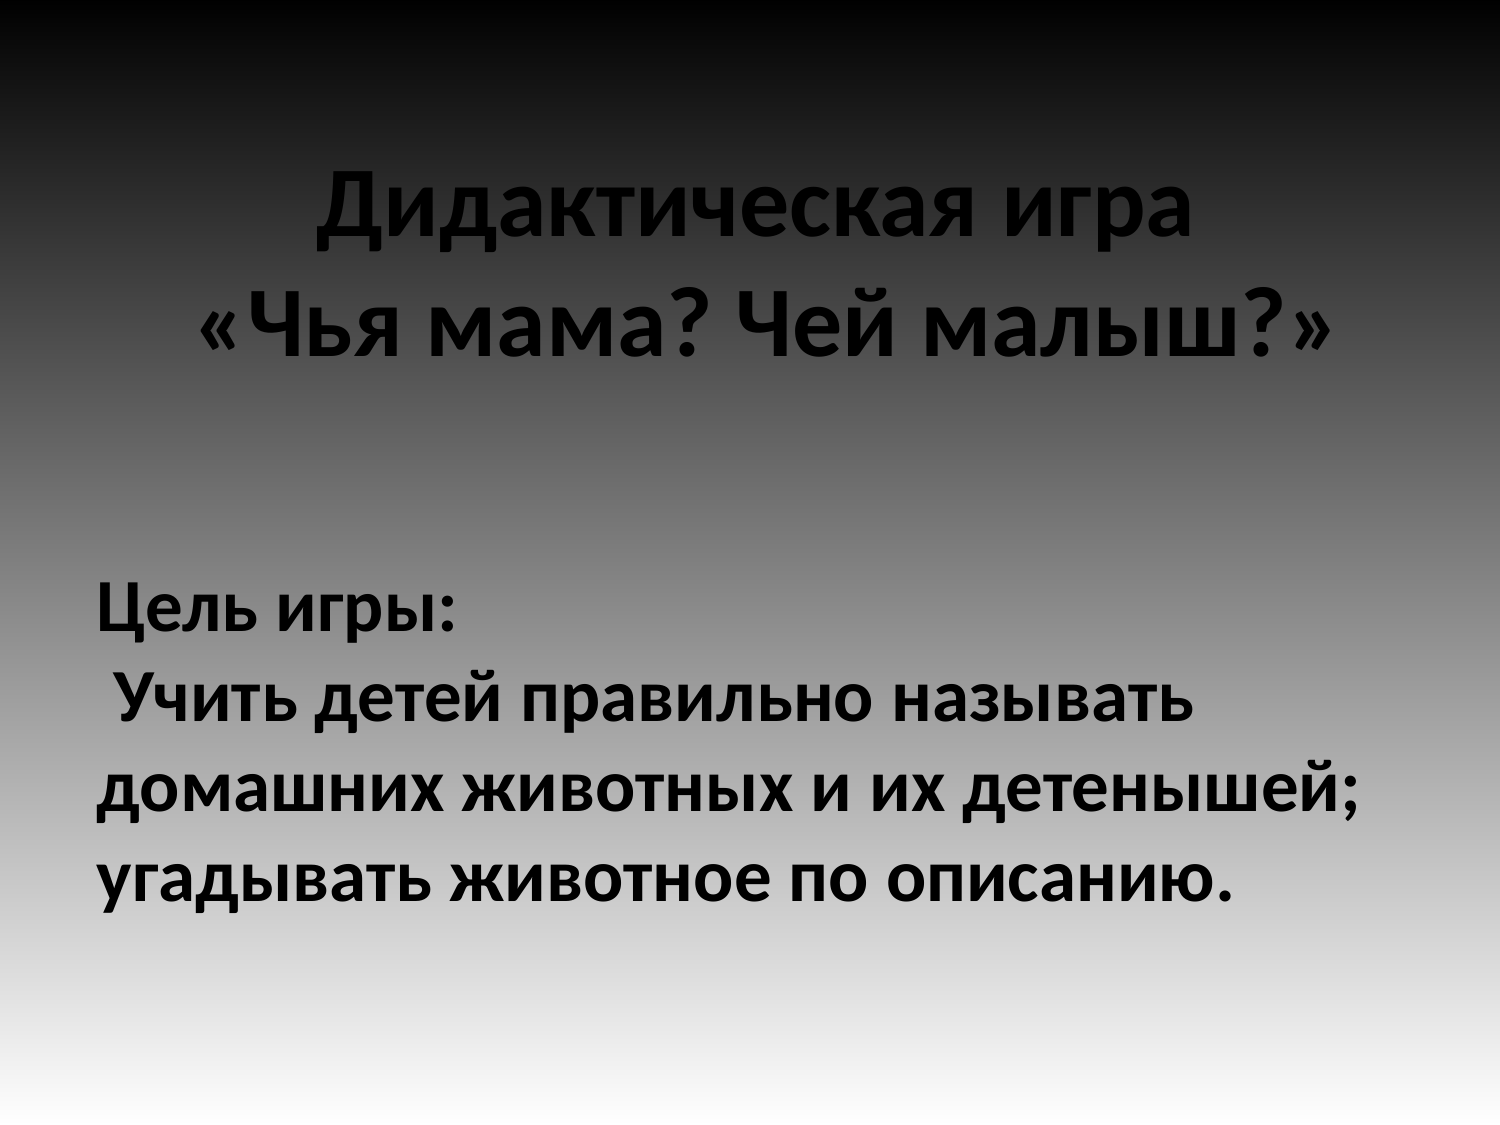

Дидактическая игра
«Чья мама? Чей малыш?»
Цель игры:
 Учить детей правильно называть домашних животных и их детенышей; угадывать животное по описанию.